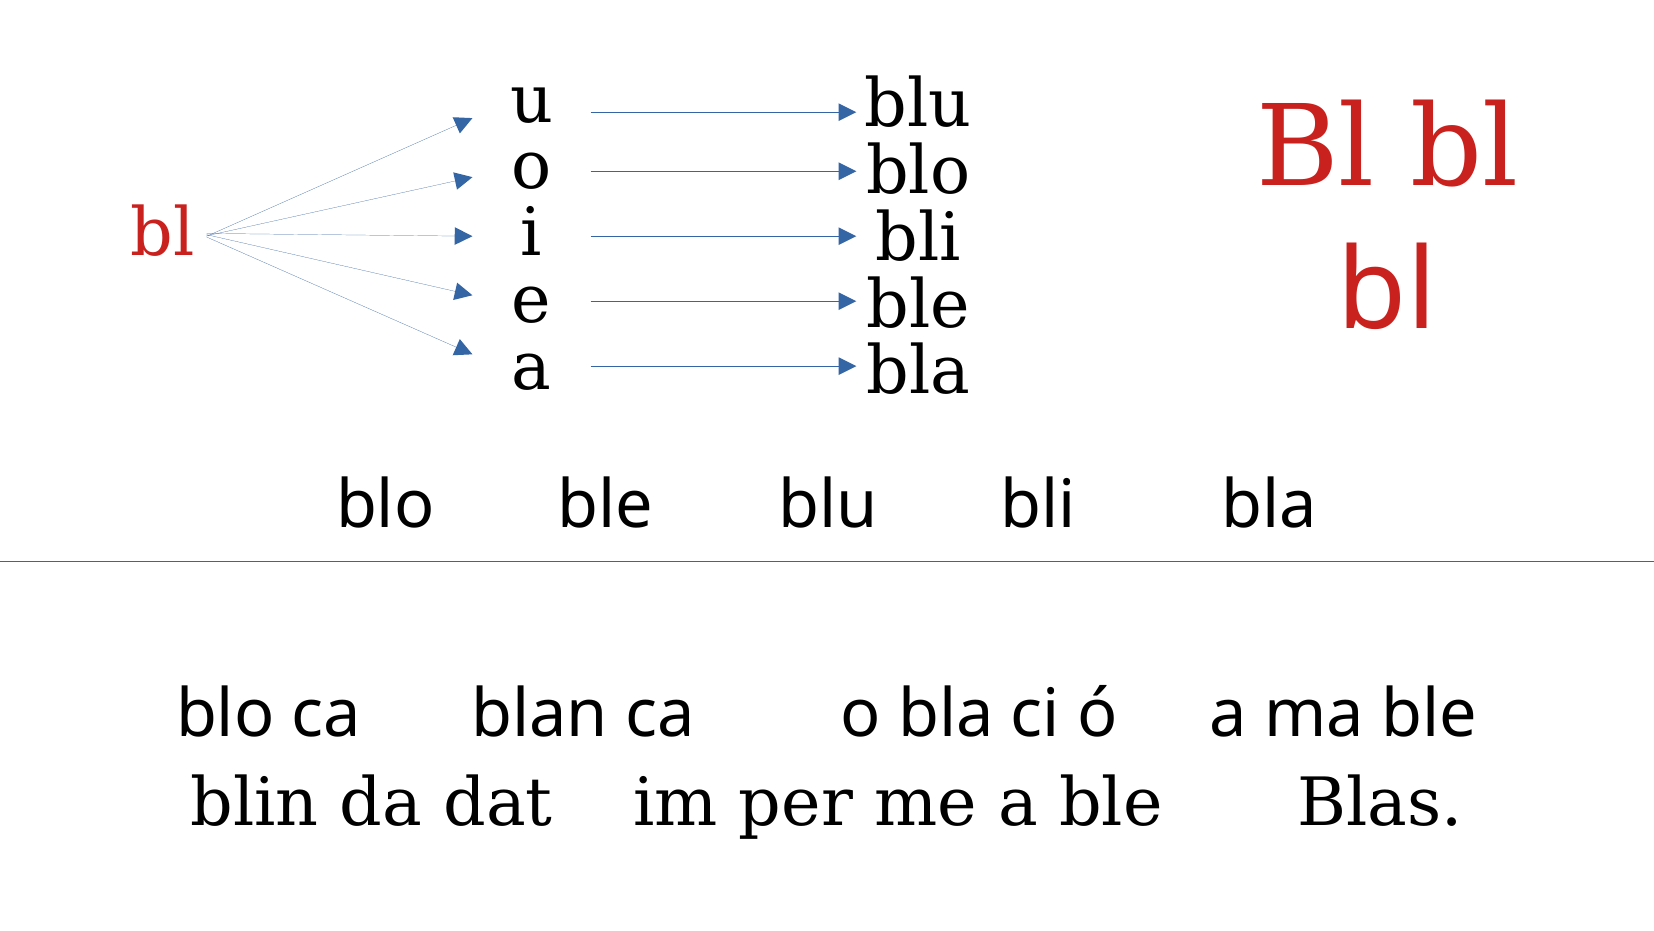

bl
blu
blo
bli
ble
bla
u
o
i
e
a
Bl bl
bl
blo		ble		blu		bli		bla
blo ca		blan ca		o bla ci ó		a ma ble
blin da dat		im per me a ble		Blas.